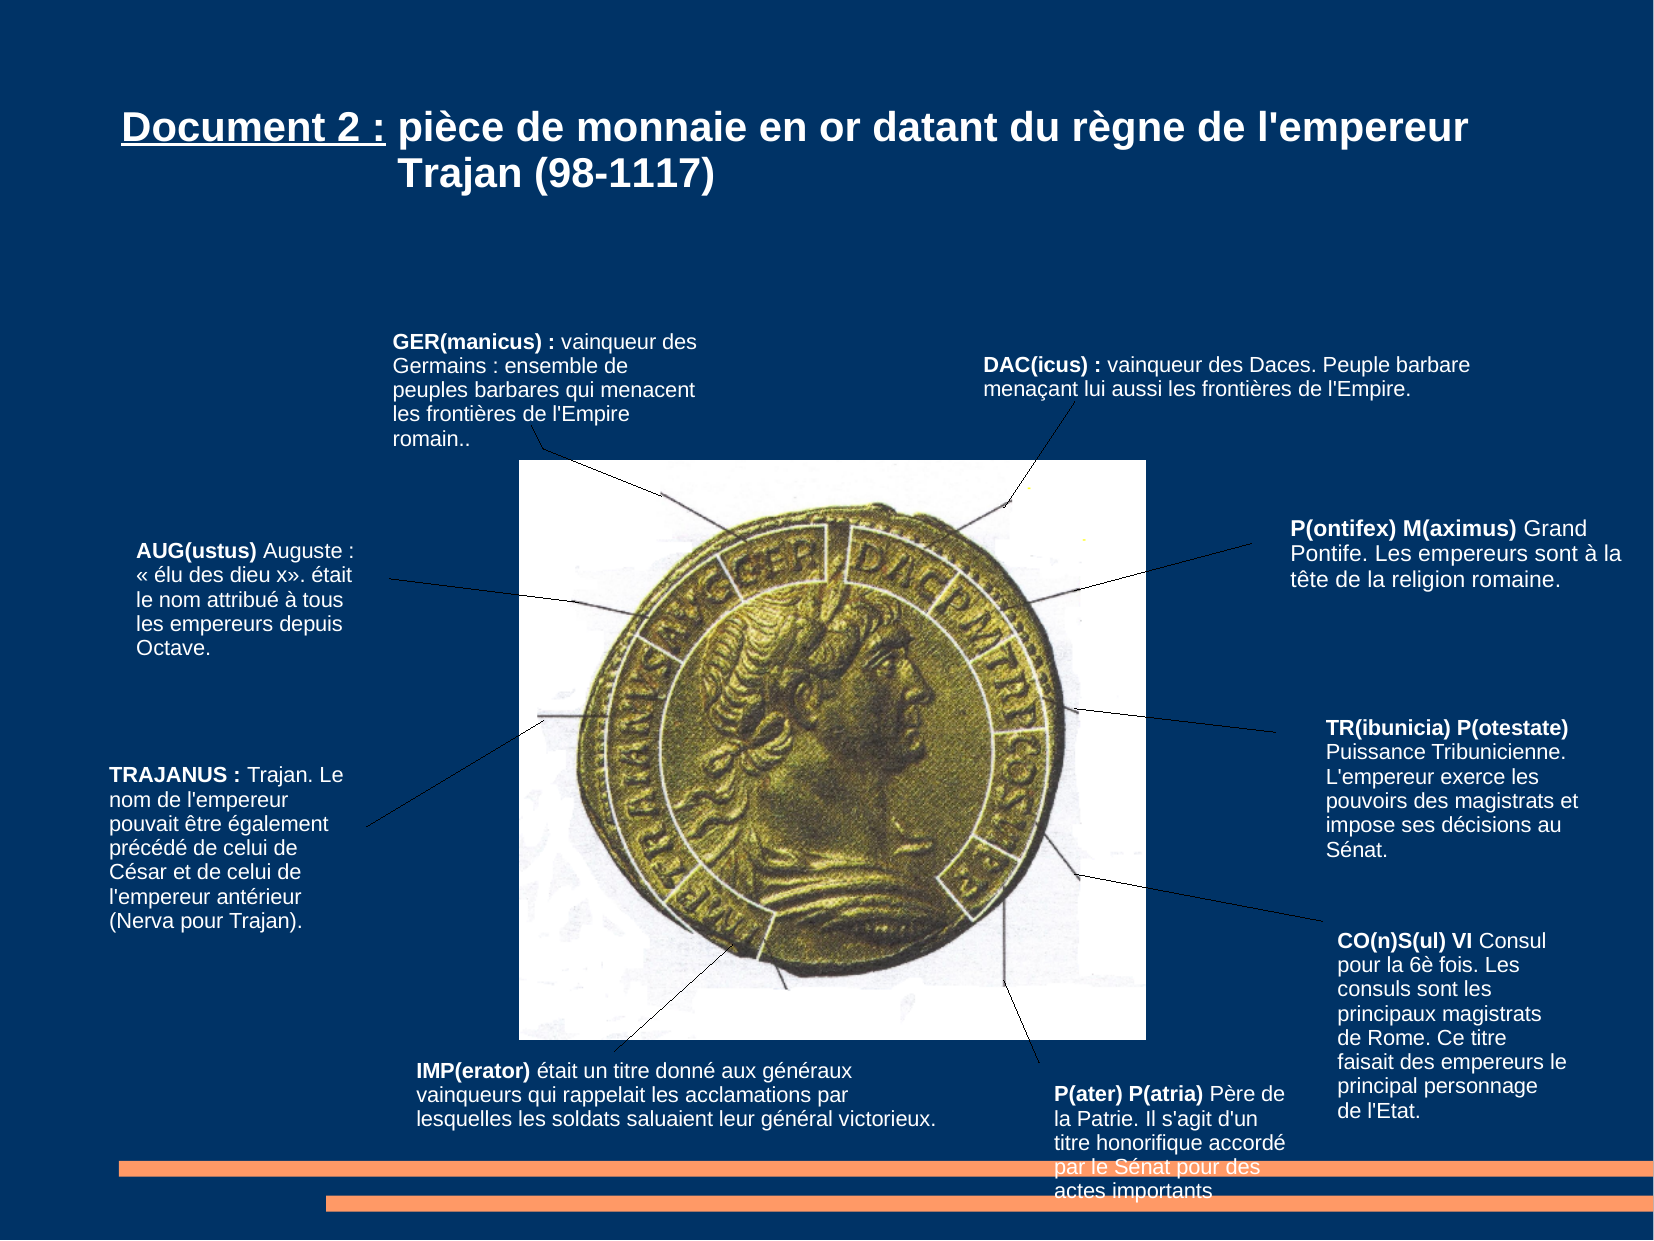

# Document 2 : pièce de monnaie en or datant du règne de l'empereur Trajan (98-1117)
GER(manicus) : vainqueur des Germains : ensemble de peuples barbares qui menacent les frontières de l'Empire romain..
DAC(icus) : vainqueur des Daces. Peuple barbare menaçant lui aussi les frontières de l'Empire.
P(ontifex) M(aximus) Grand Pontife. Les empereurs sont à la tête de la religion romaine.
AUG(ustus) Auguste : « élu des dieu x». était le nom attribué à tous les empereurs depuis Octave.
TR(ibunicia) P(otestate) Puissance Tribunicienne. L'empereur exerce les pouvoirs des magistrats et impose ses décisions au Sénat.
TRAJANUS : Trajan. Le nom de l'empereur pouvait être également précédé de celui de César et de celui de l'empereur antérieur (Nerva pour Trajan).
CO(n)S(ul) VI Consul pour la 6è fois. Les consuls sont les principaux magistrats de Rome. Ce titre faisait des empereurs le principal personnage de l'Etat.
IMP(erator) était un titre donné aux généraux vainqueurs qui rappelait les acclamations par lesquelles les soldats saluaient leur général victorieux.
P(ater) P(atria) Père de la Patrie. Il s'agit d'un titre honorifique accordé par le Sénat pour des actes importants